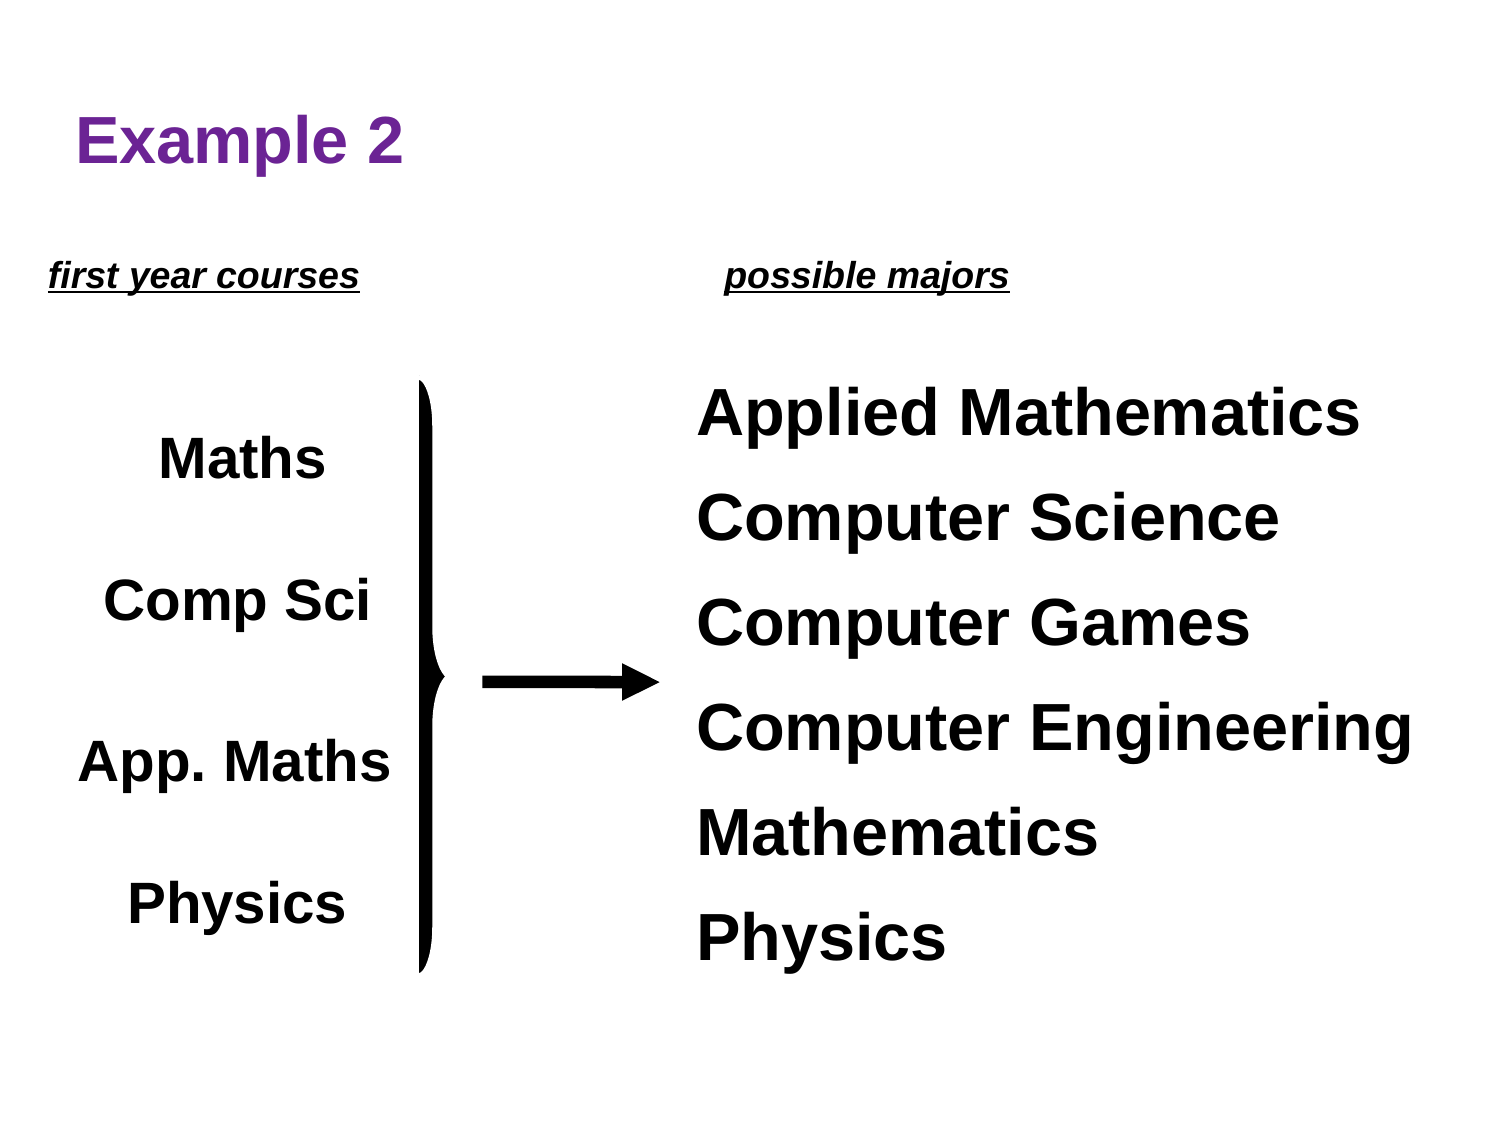

# Example 2
first year courses
possible majors
Applied Mathematics
Computer Science
Computer Games
Computer Engineering
Mathematics
Physics
Maths
Comp Sci
App. Maths
Physics